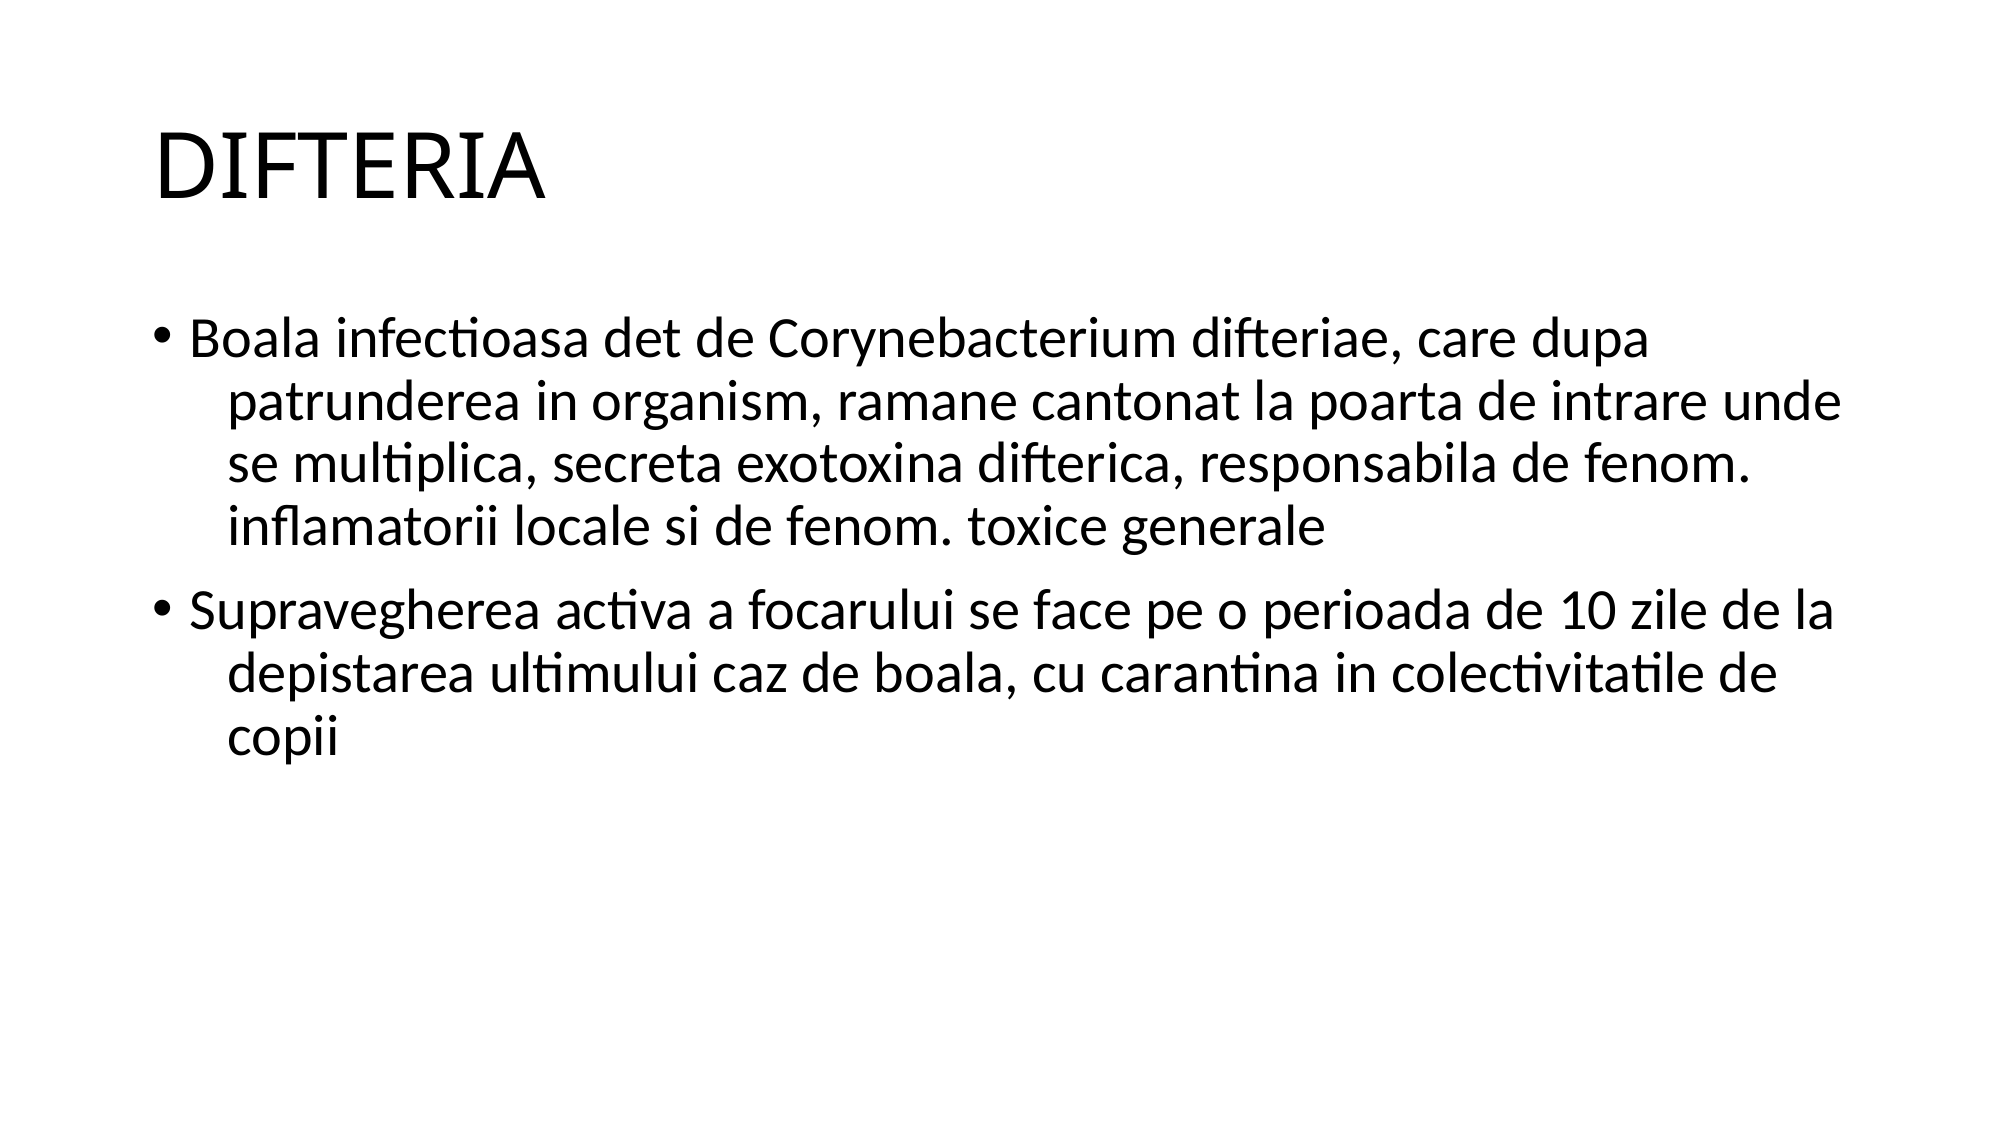

# DIFTERIA
Boala infectioasa det de Corynebacterium difteriae, care dupa patrunderea in organism, ramane cantonat la poarta de intrare unde se multiplica, secreta exotoxina difterica, responsabila de fenom. inflamatorii locale si de fenom. toxice generale
Supravegherea activa a focarului se face pe o perioada de 10 zile de la depistarea ultimului caz de boala, cu carantina in colectivitatile de copii